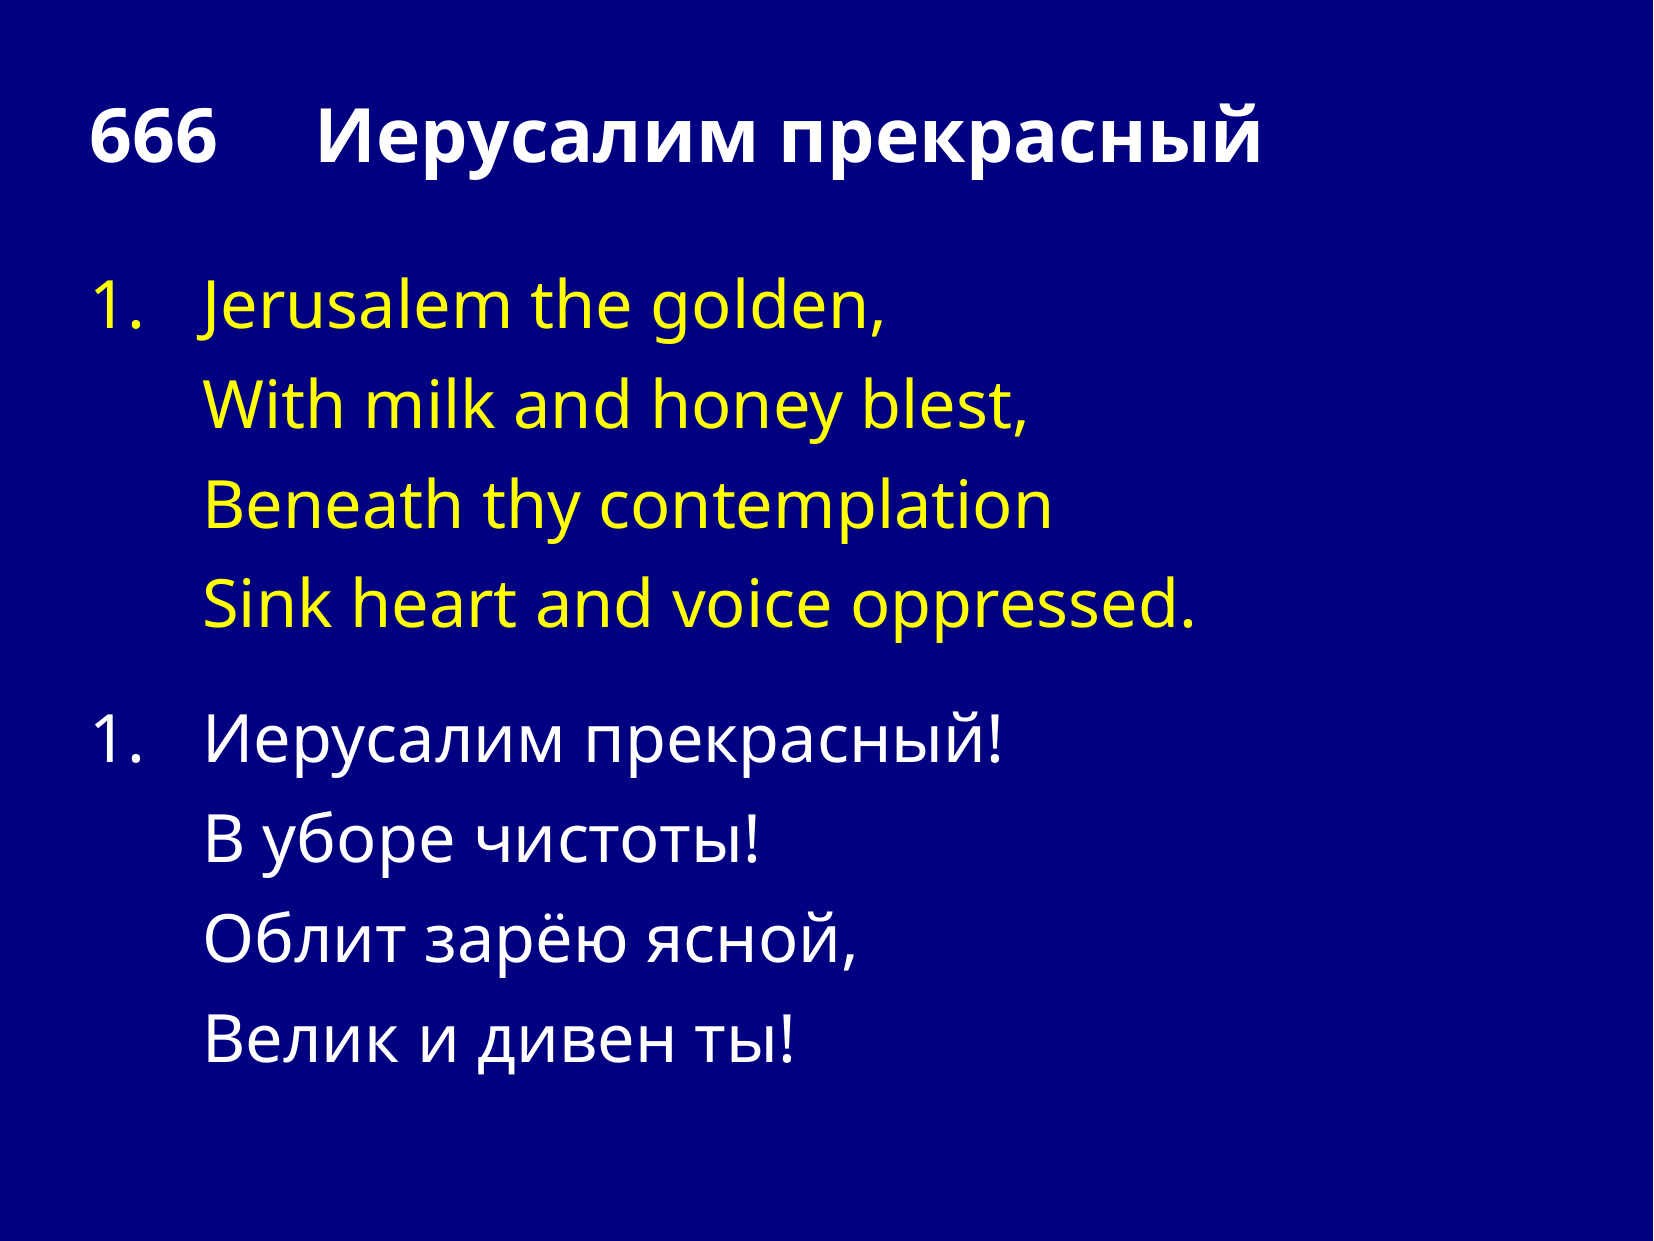

666	Иерусалим прекрасный
1.	Jerusalem the golden,
	With milk and honey blest,
	Beneath thy contemplation
	Sink heart and voice oppressed.
1.	Иерусалим прекрасный!
	В уборе чистоты!
	Облит зарёю ясной,
	Велик и дивен ты!